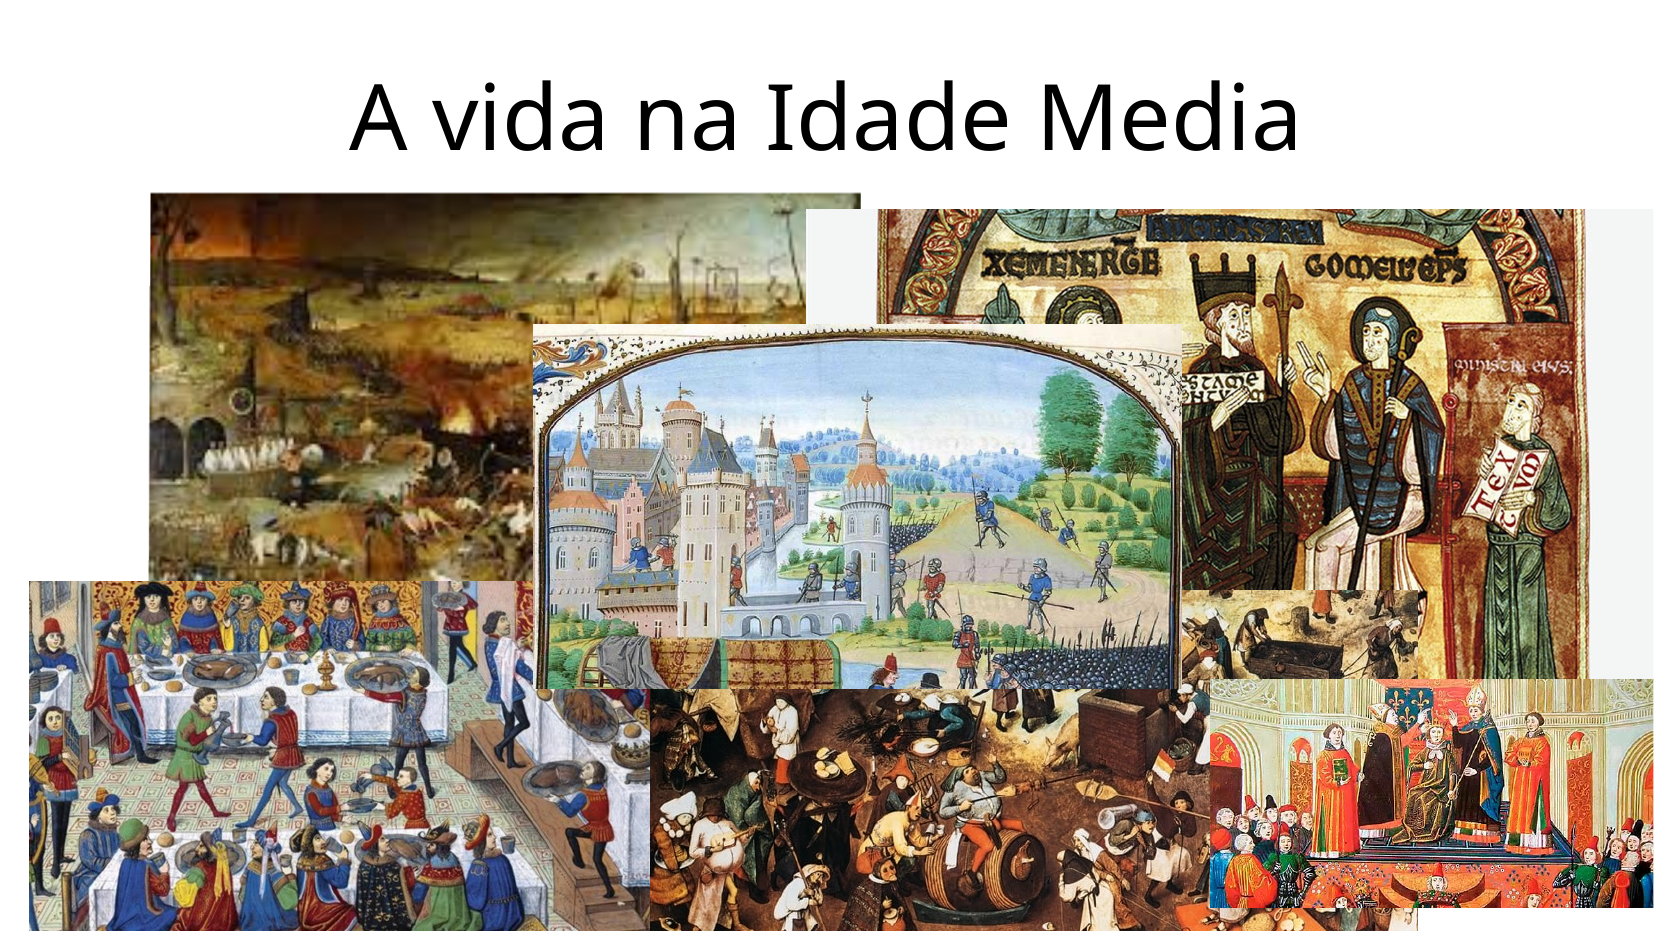

Prema para engadir texto
# A vida na Idade Media